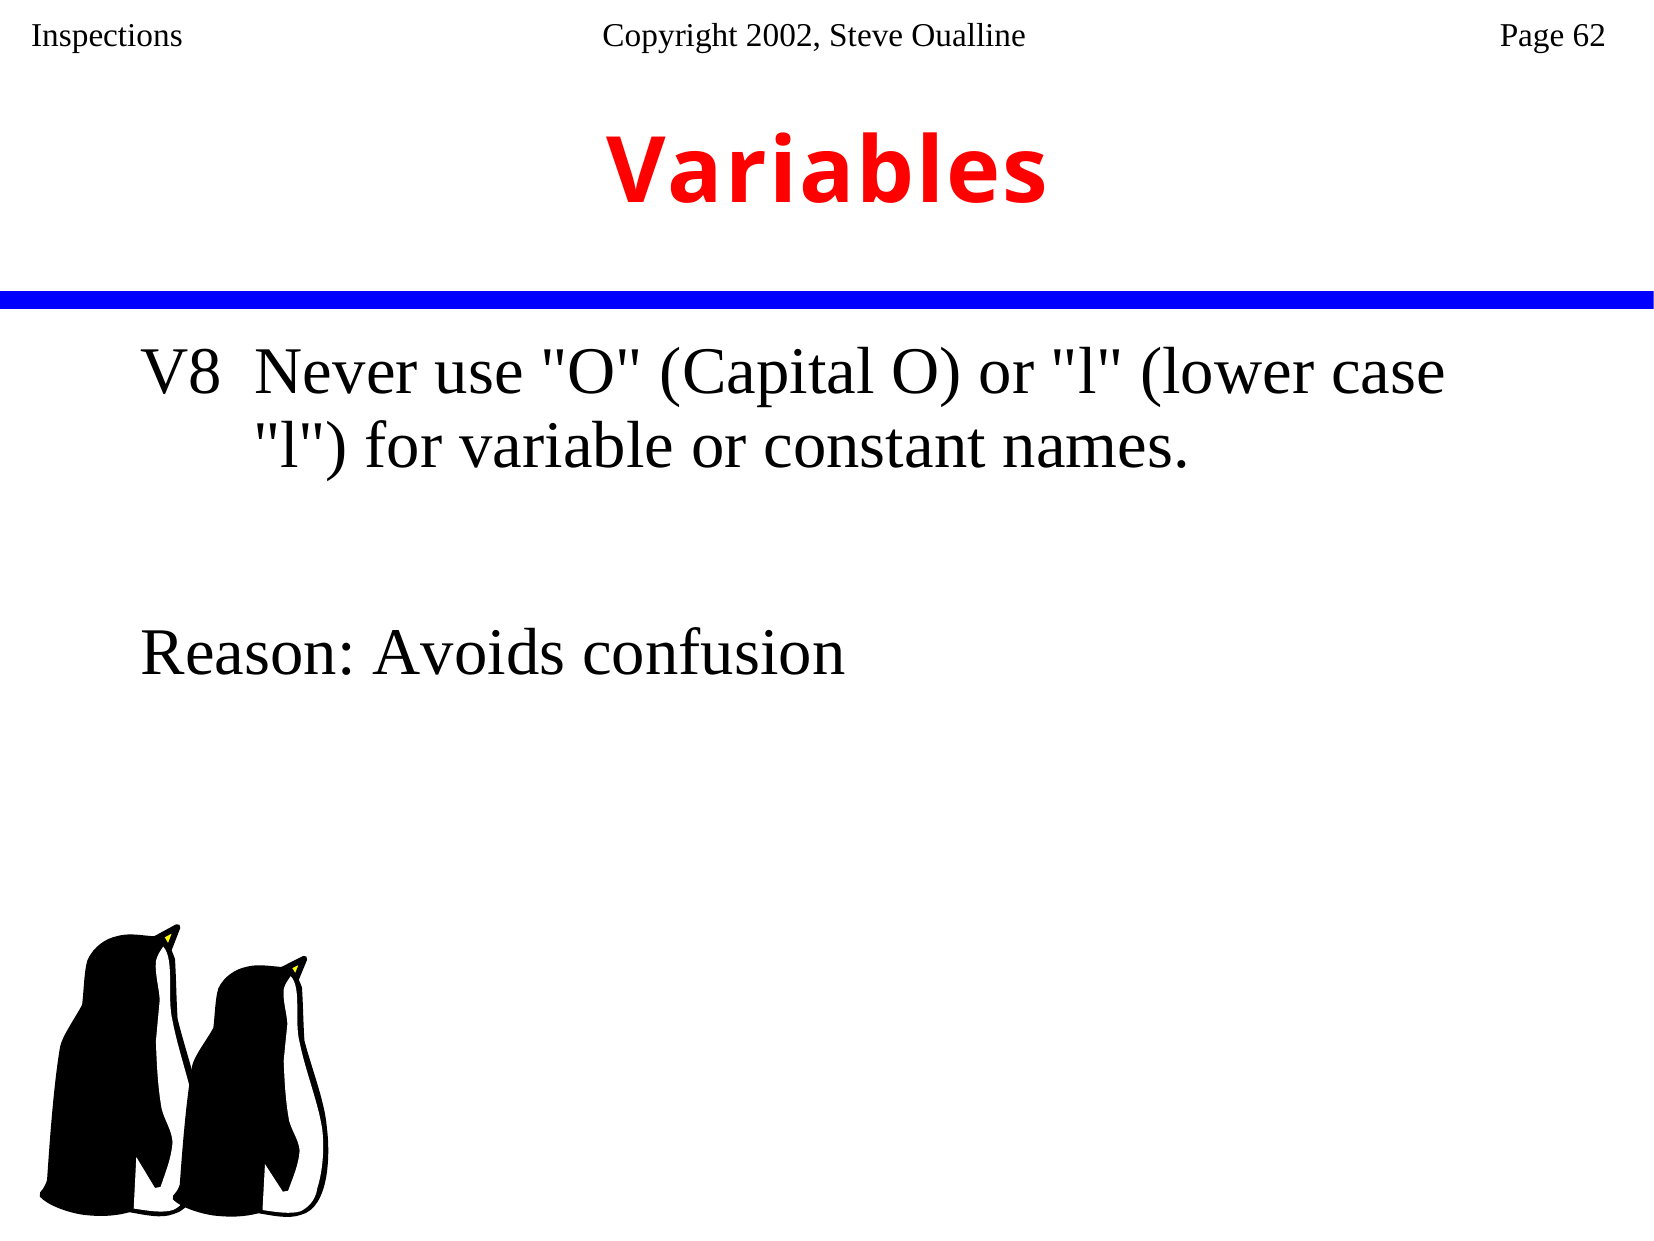

# Variables
V8	Never use "O" (Capital O) or "l" (lower case "l") for variable or constant names.
Reason: Avoids confusion